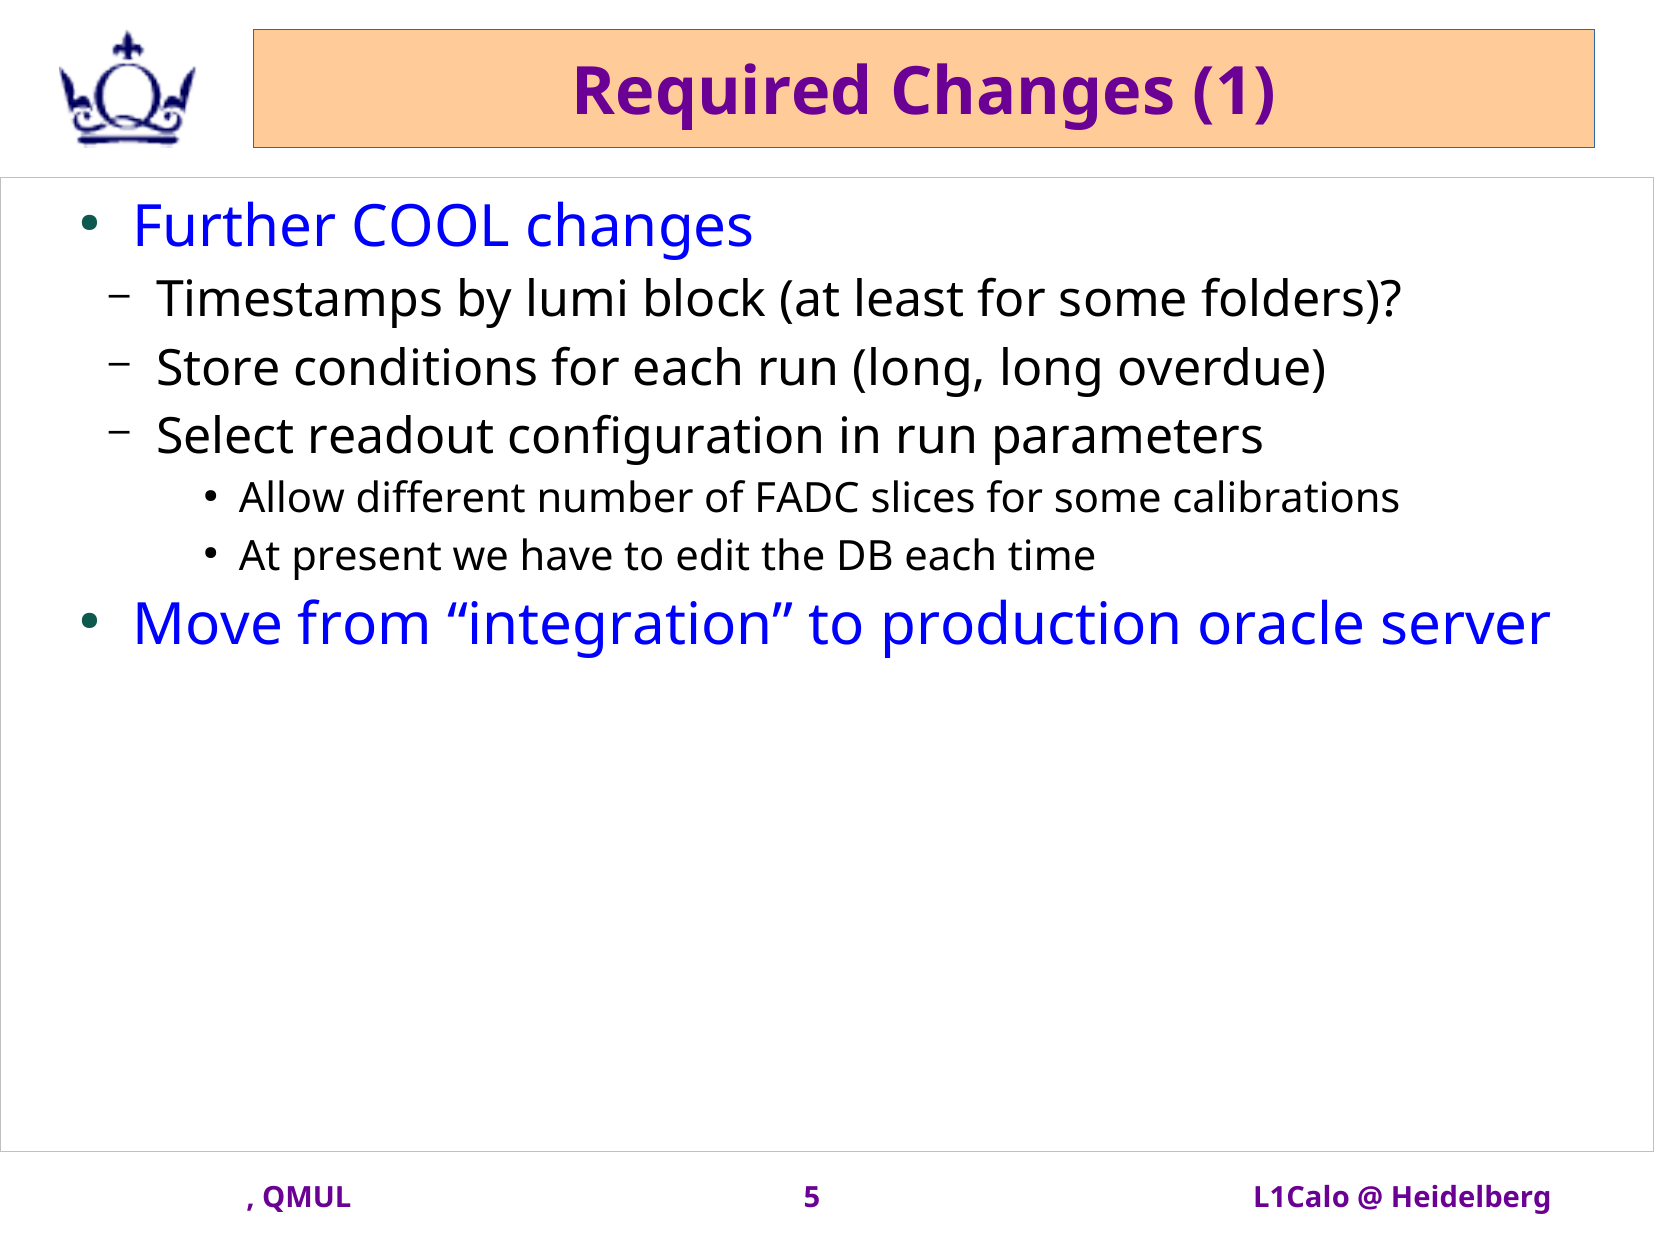

# Required Changes (1)
Further COOL changes
Timestamps by lumi block (at least for some folders)?
Store conditions for each run (long, long overdue)
Select readout configuration in run parameters
Allow different number of FADC slices for some calibrations
At present we have to edit the DB each time
Move from “integration” to production oracle server